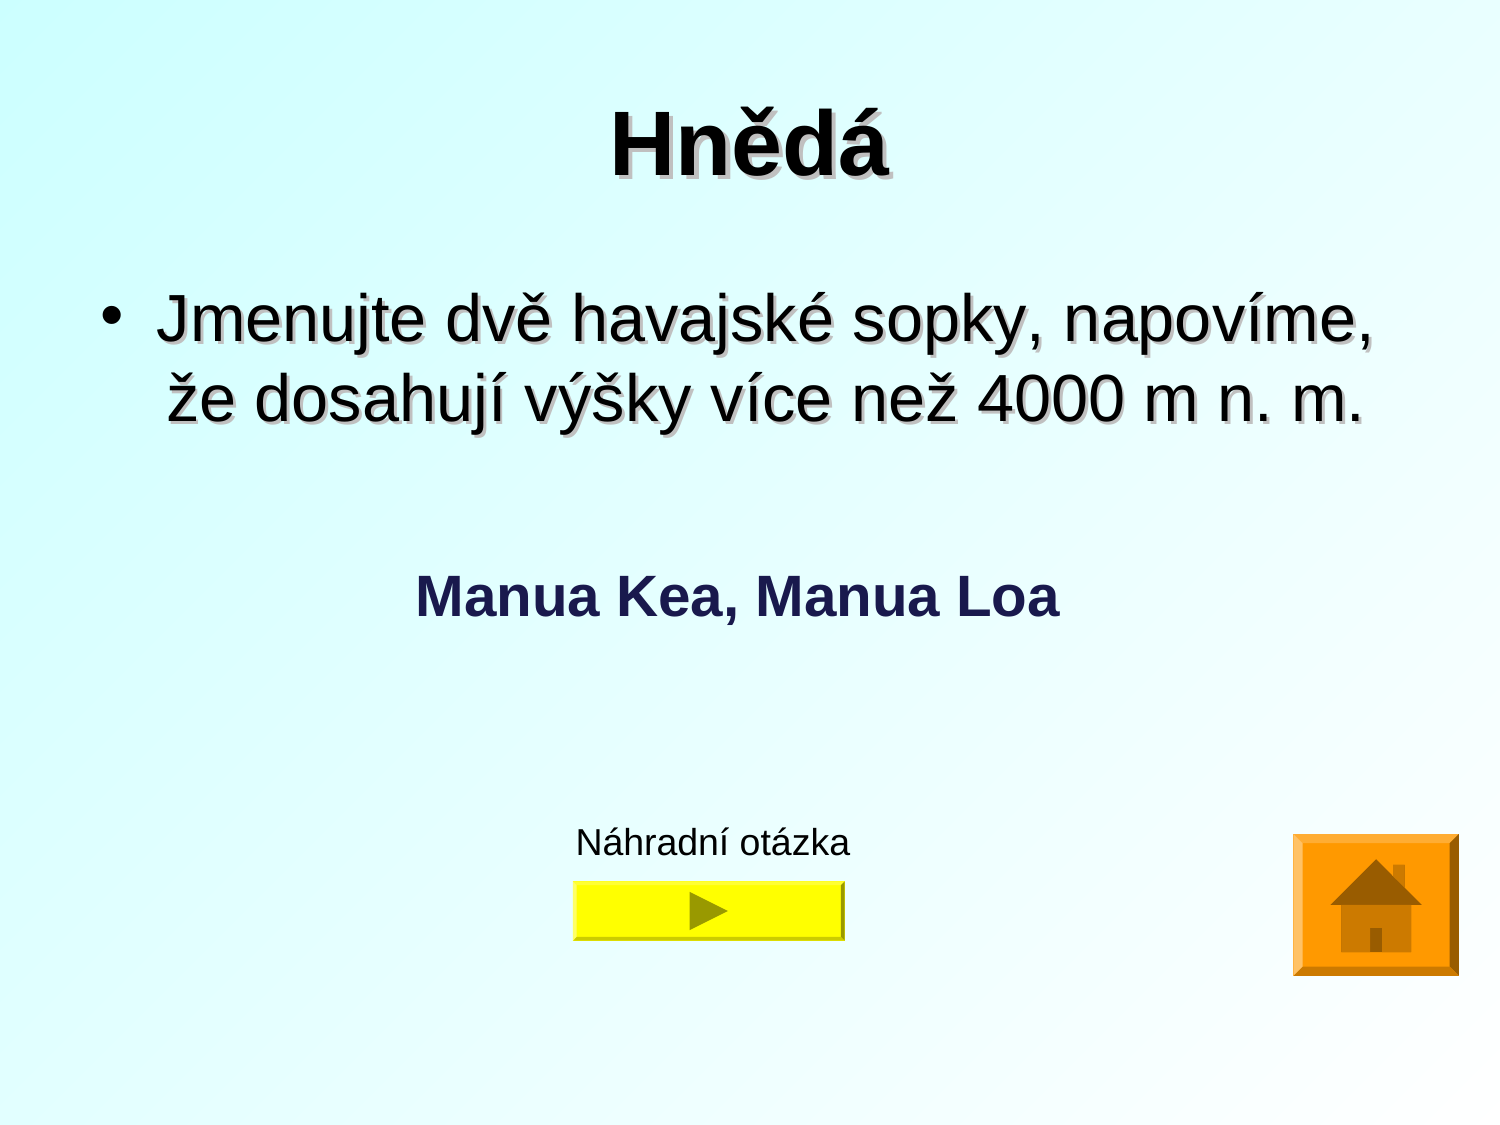

# Hnědá
Jmenujte dvě havajské sopky, napovíme, že dosahují výšky více než 4000 m n. m.
Manua Kea, Manua Loa
Náhradní otázka